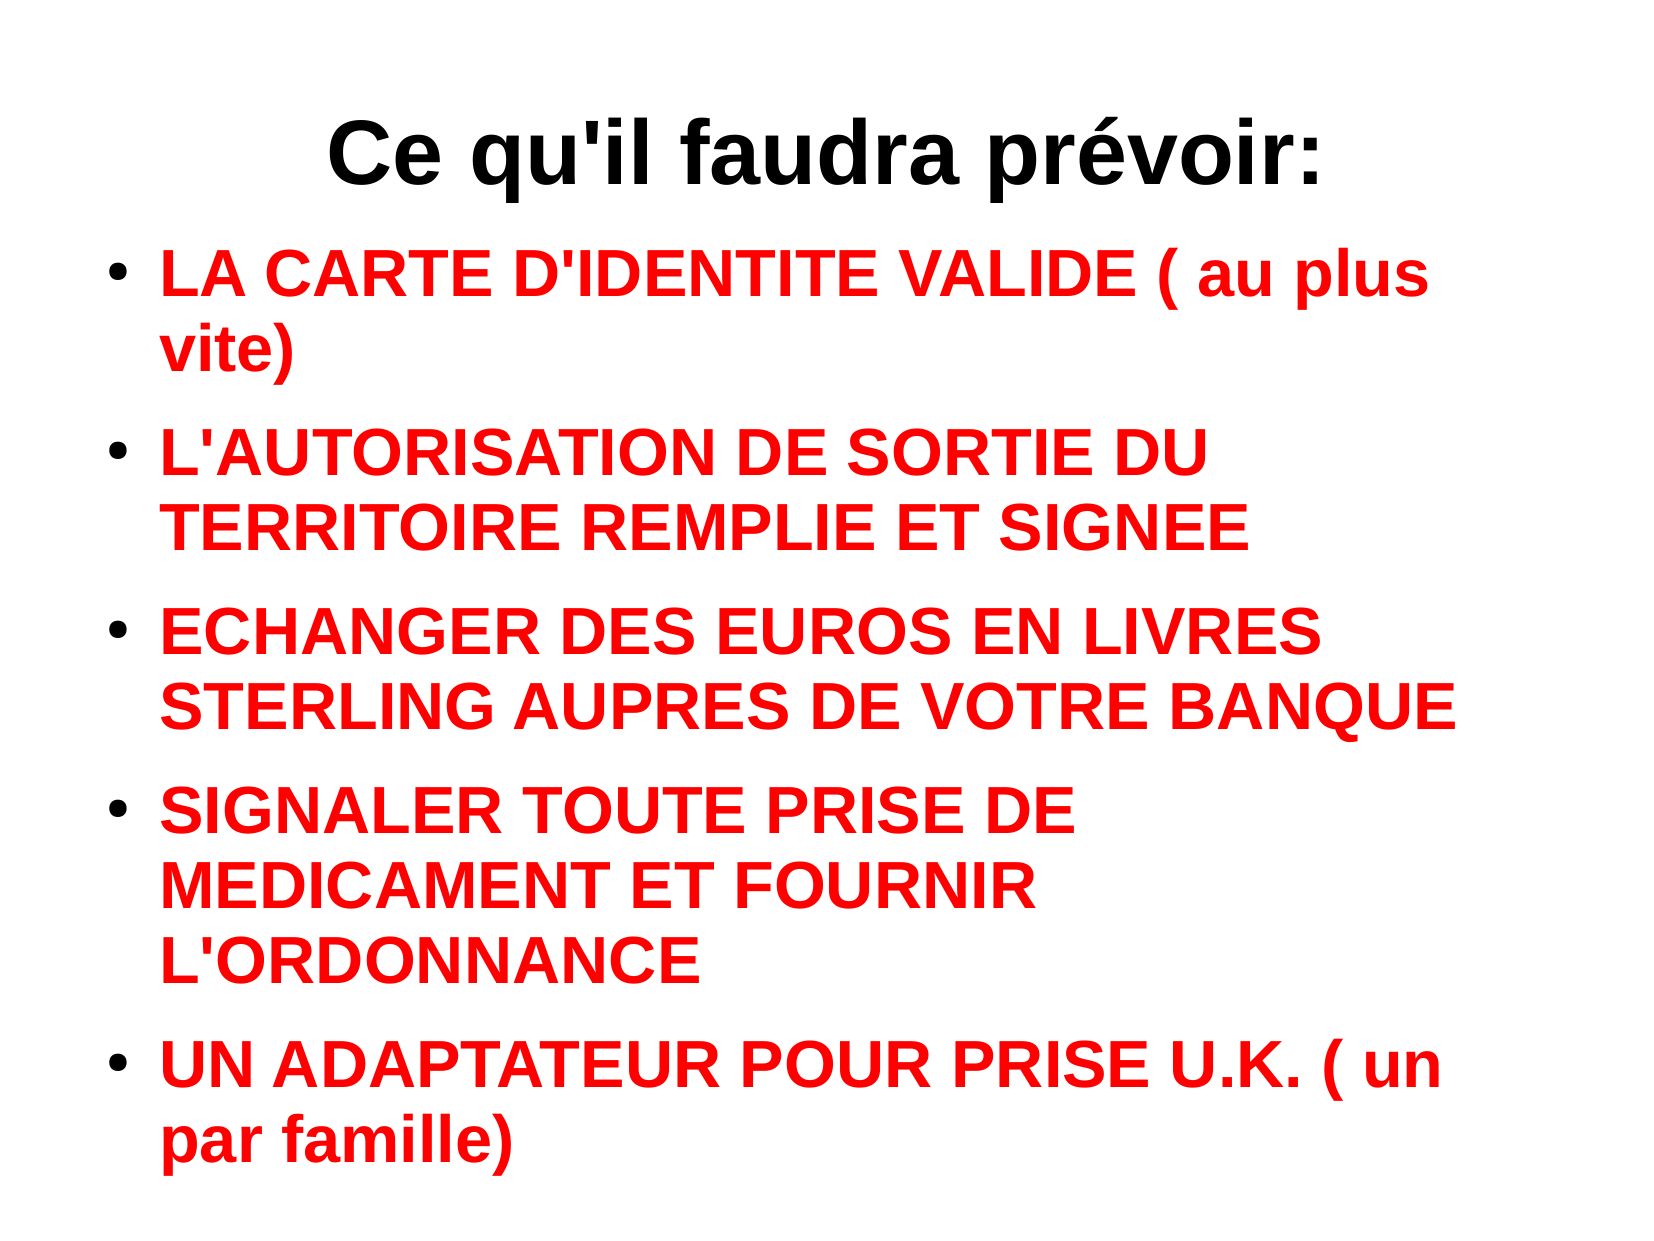

# Ce qu'il faudra prévoir:
LA CARTE D'IDENTITE VALIDE ( au plus vite)
L'AUTORISATION DE SORTIE DU TERRITOIRE REMPLIE ET SIGNEE
ECHANGER DES EUROS EN LIVRES STERLING AUPRES DE VOTRE BANQUE
SIGNALER TOUTE PRISE DE MEDICAMENT ET FOURNIR L'ORDONNANCE
UN ADAPTATEUR POUR PRISE U.K. ( un par famille)